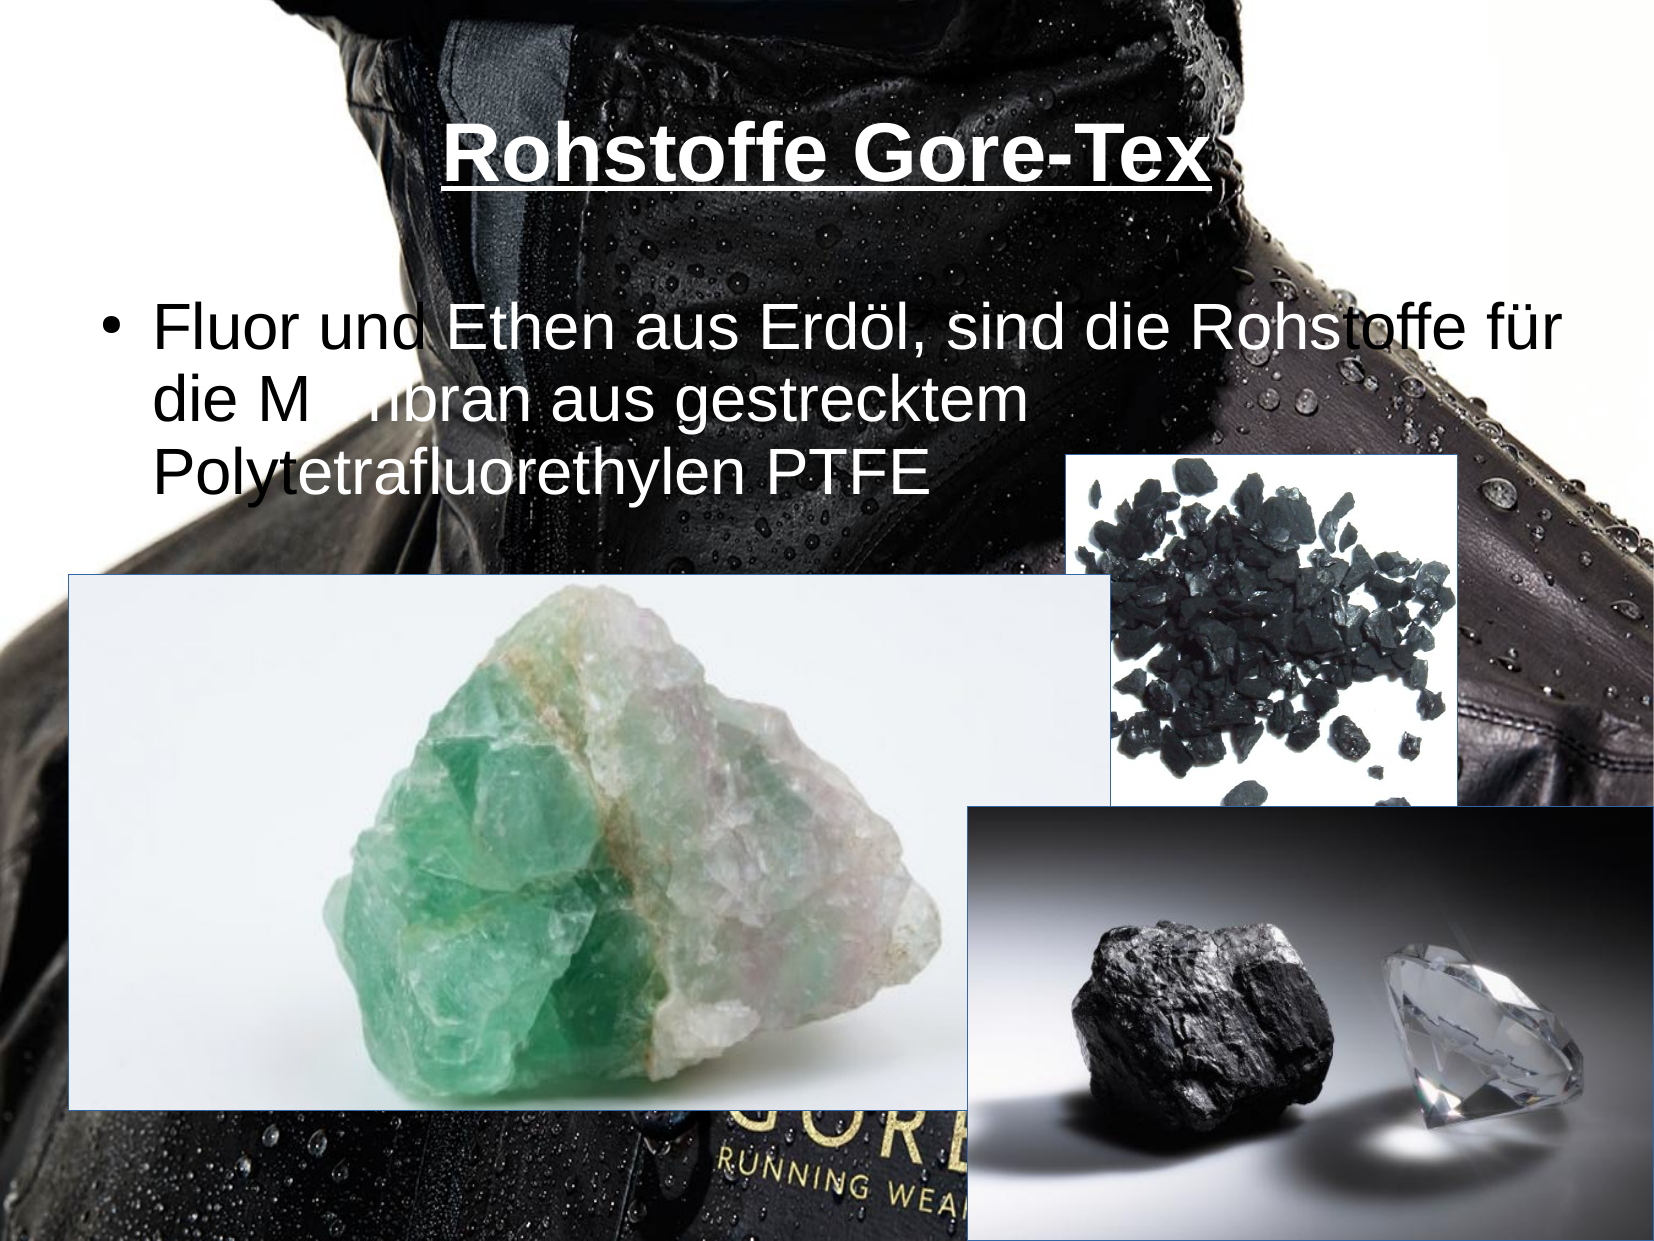

# Rohstoffe Gore-Tex
Fluor und Ethen aus Erdöl, sind die Rohstoffe für die Membran aus gestrecktem Polytetrafluorethylen PTFE